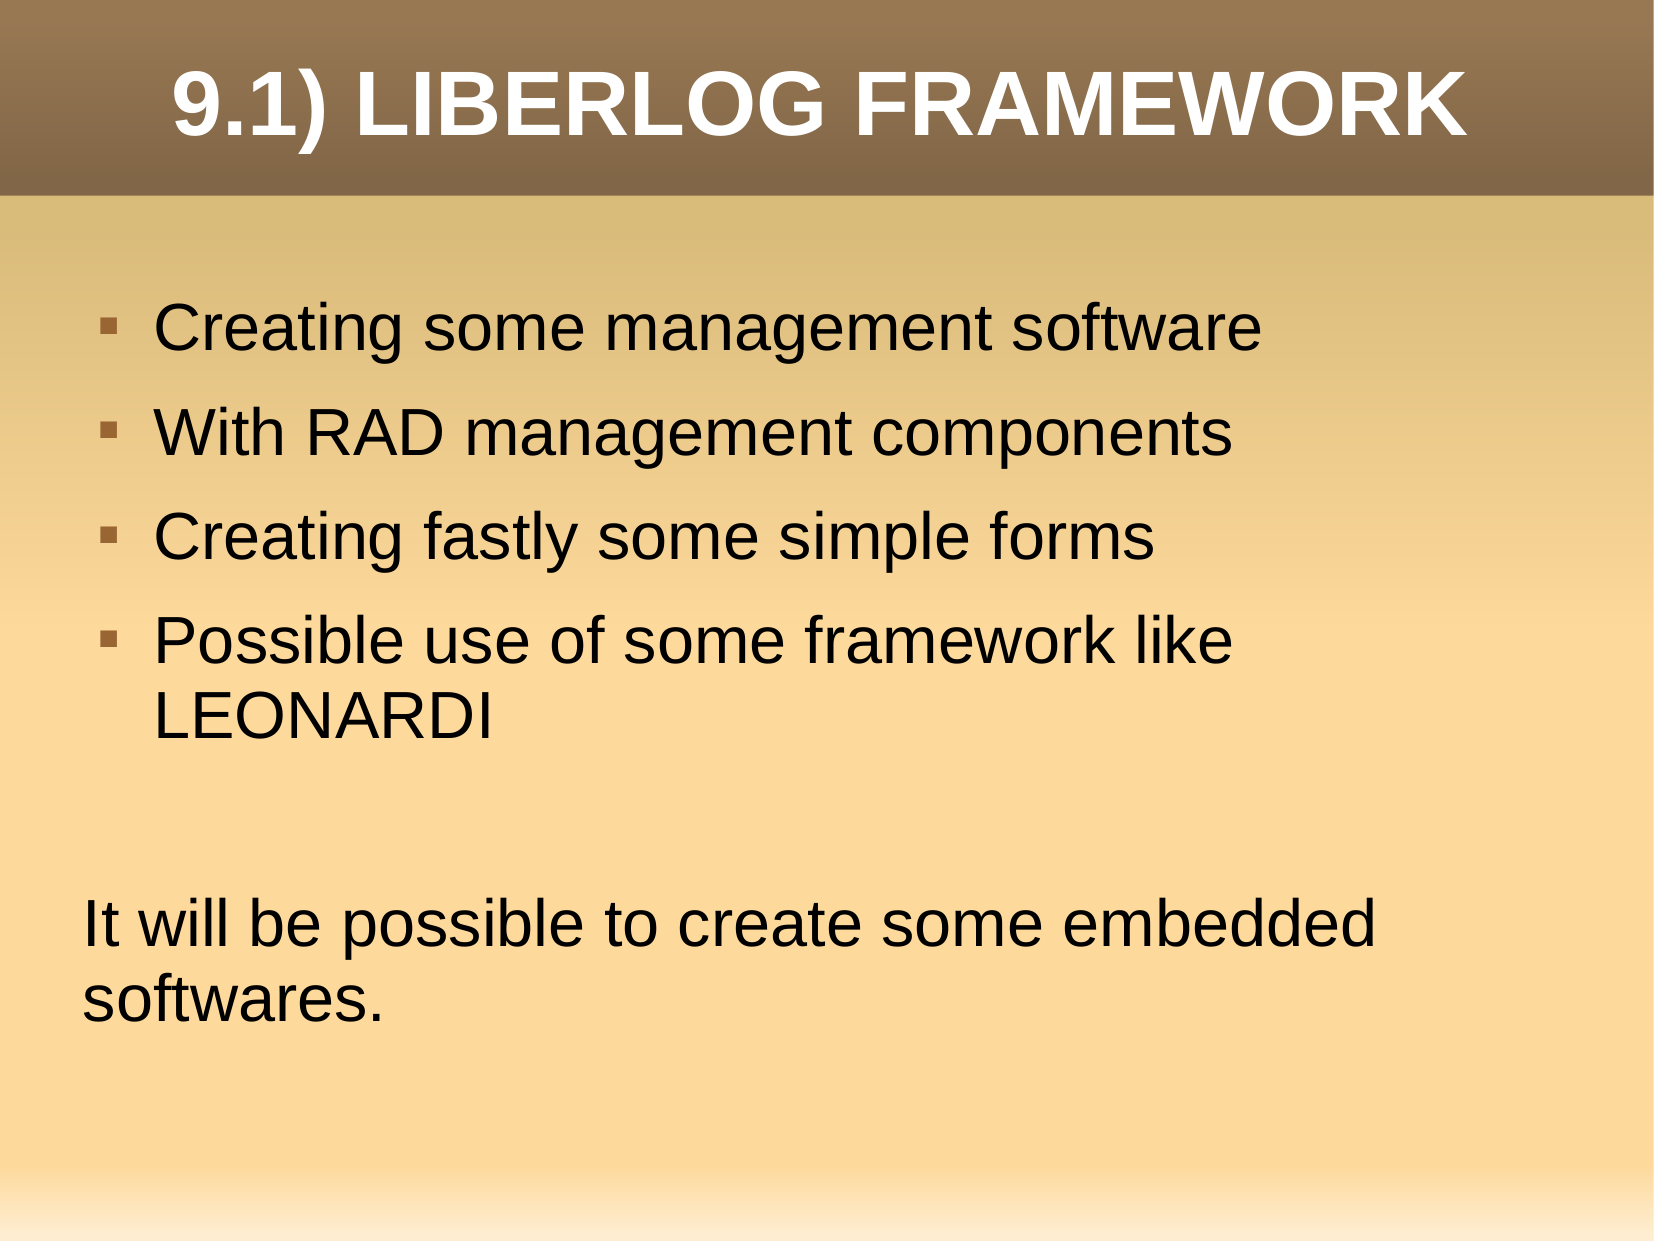

# 9.1) LIBERLOG FRAMEWORK
Creating some management software
With RAD management components
Creating fastly some simple forms
Possible use of some framework like LEONARDI
It will be possible to create some embedded softwares.